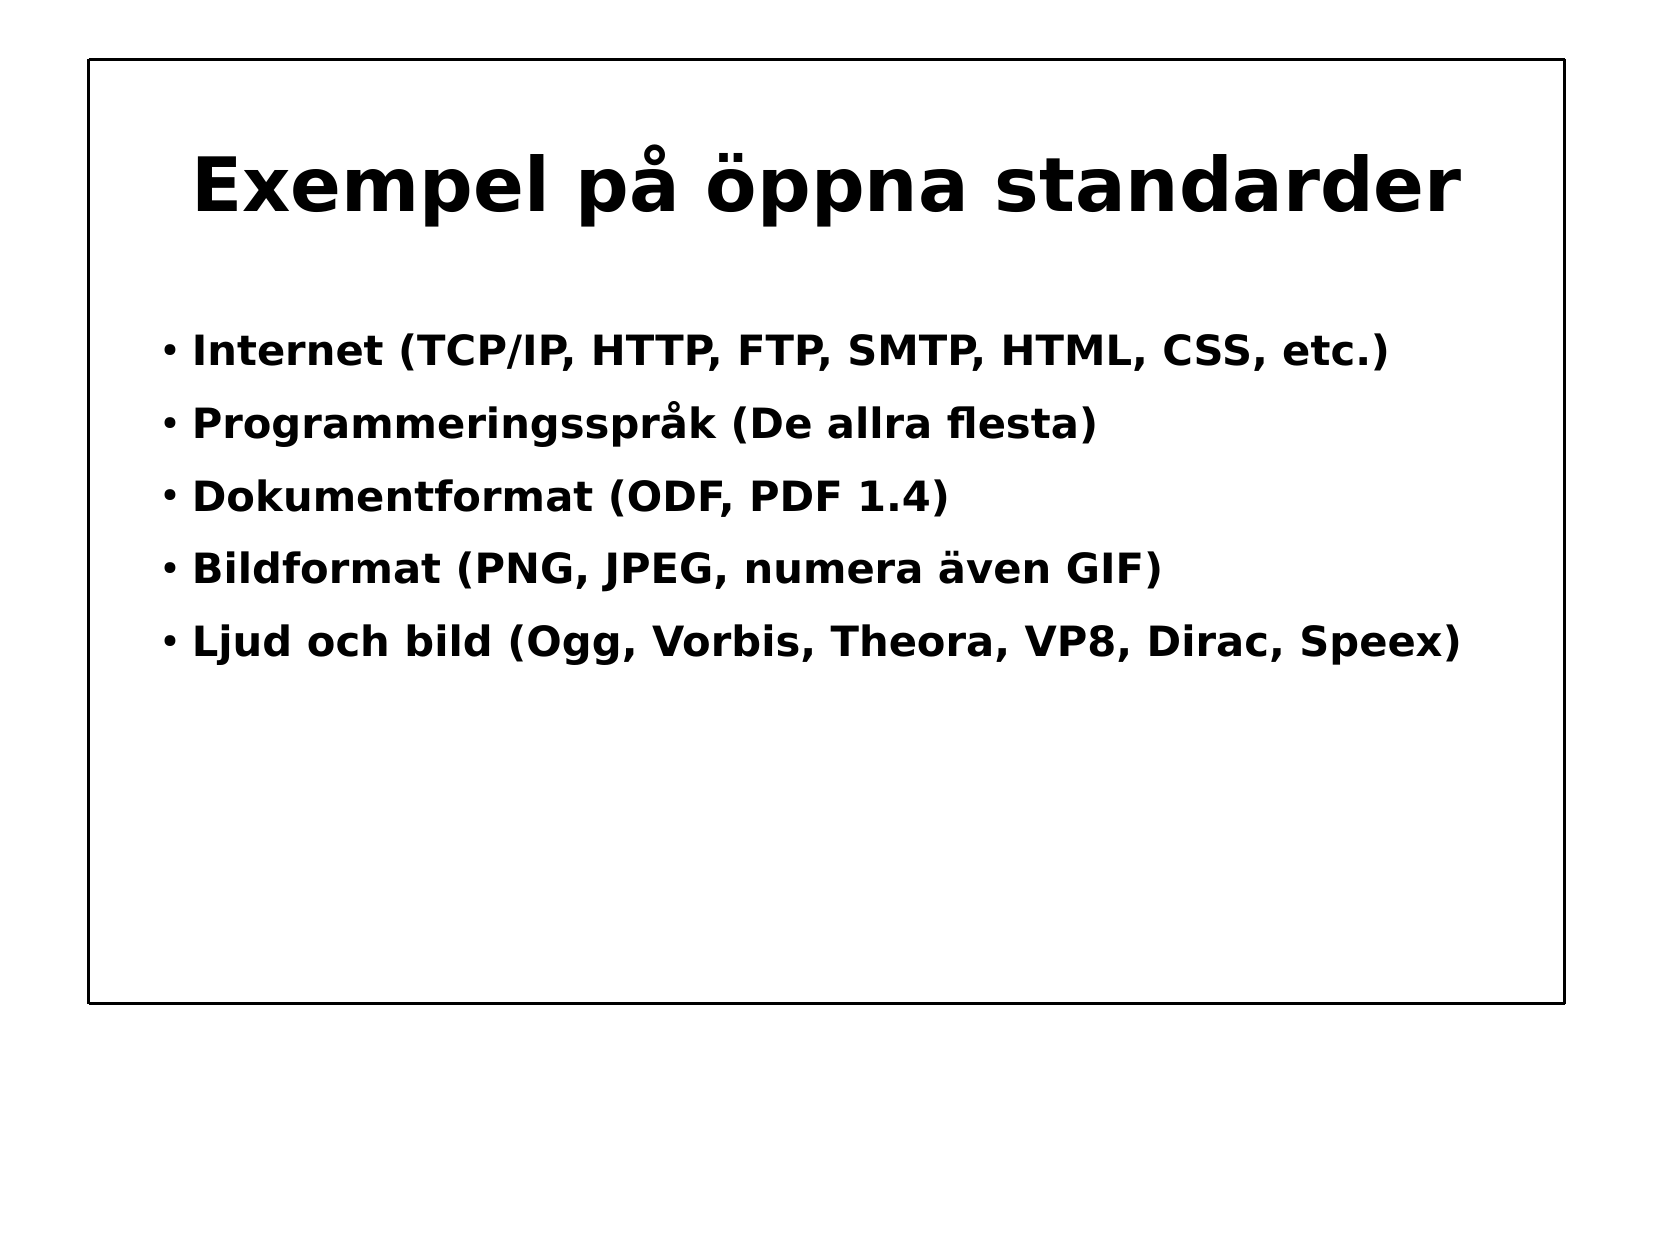

Exempel på öppna standarder
 Internet (TCP/IP, HTTP, FTP, SMTP, HTML, CSS, etc.)
 Programmeringsspråk (De allra flesta)
 Dokumentformat (ODF, PDF 1.4)
 Bildformat (PNG, JPEG, numera även GIF)
 Ljud och bild (Ogg, Vorbis, Theora, VP8, Dirac, Speex)